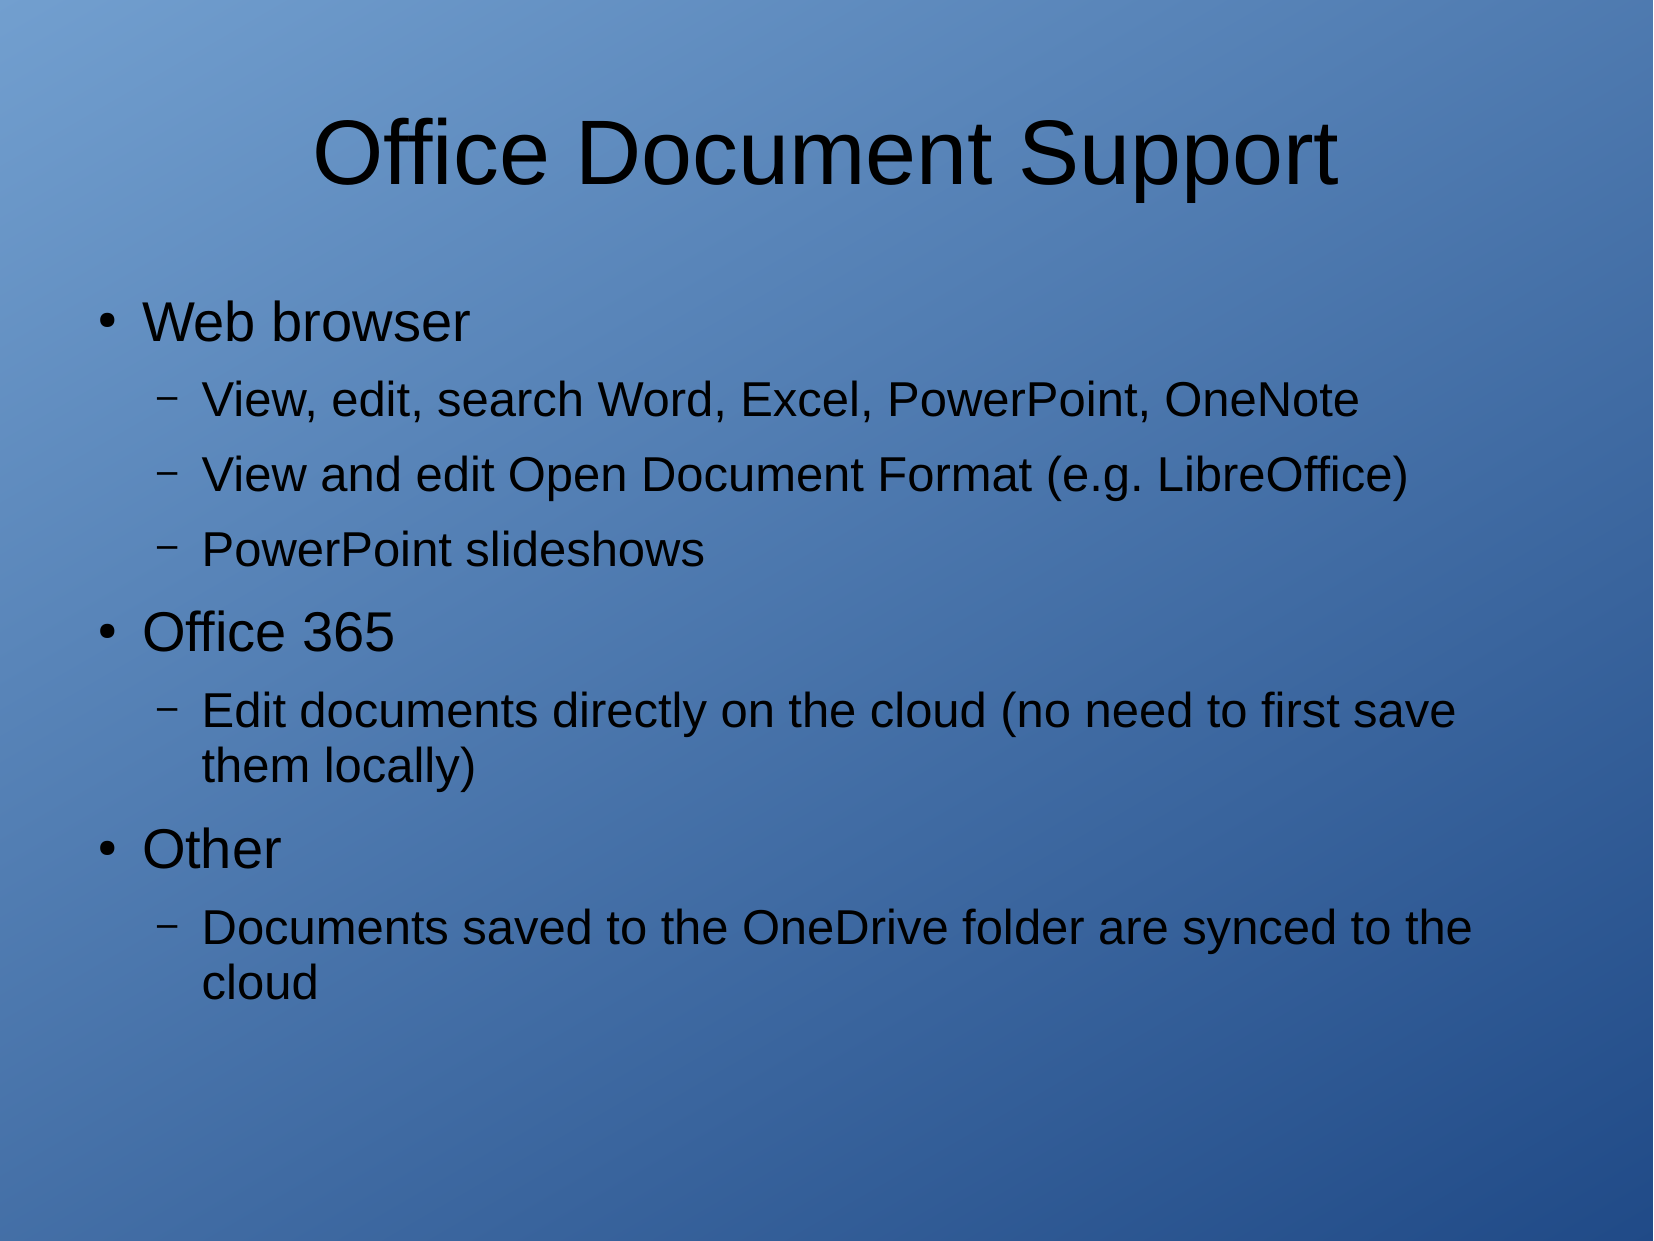

# Office Document Support
Web browser
View, edit, search Word, Excel, PowerPoint, OneNote
View and edit Open Document Format (e.g. LibreOffice)
PowerPoint slideshows
Office 365
Edit documents directly on the cloud (no need to first save them locally)
Other
Documents saved to the OneDrive folder are synced to the cloud